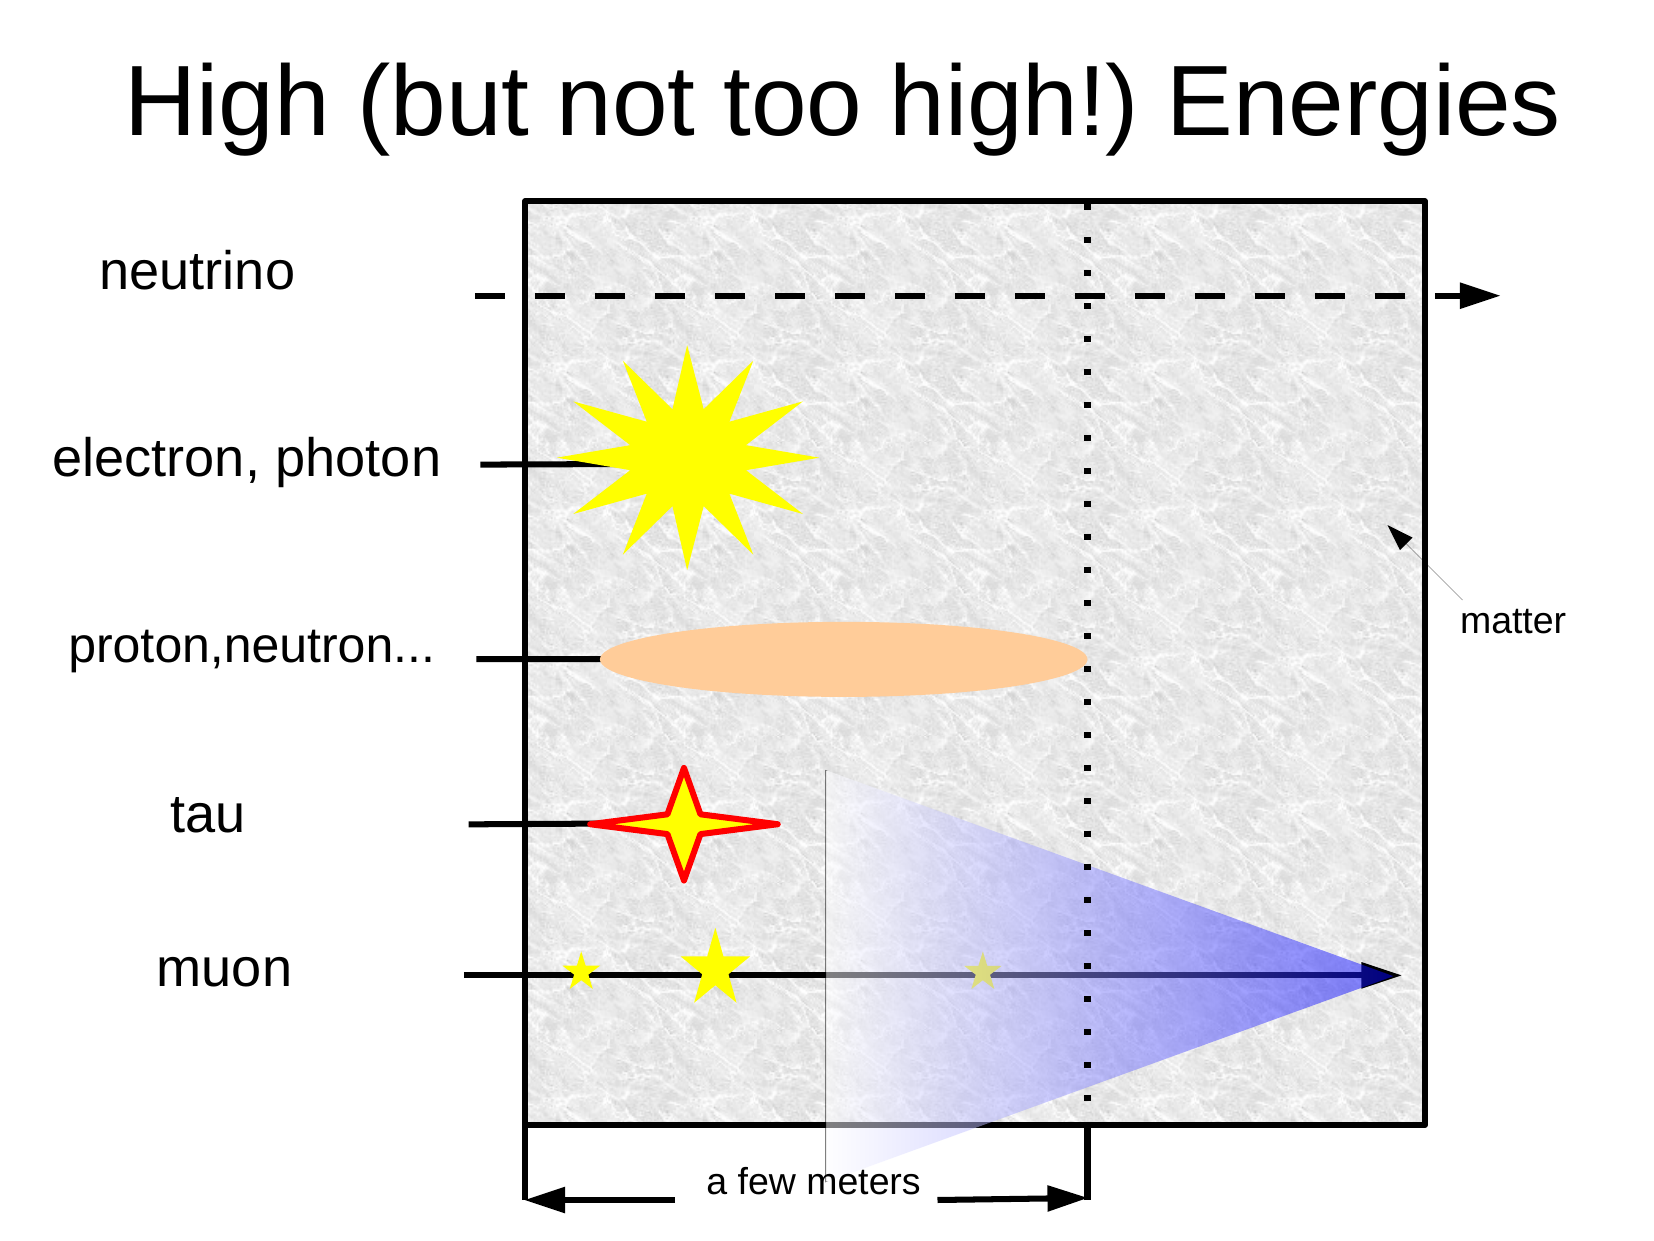

High (but not too high!) Energies
neutrino
electron, photon
matter
proton,neutron...
tau
muon
a few meters